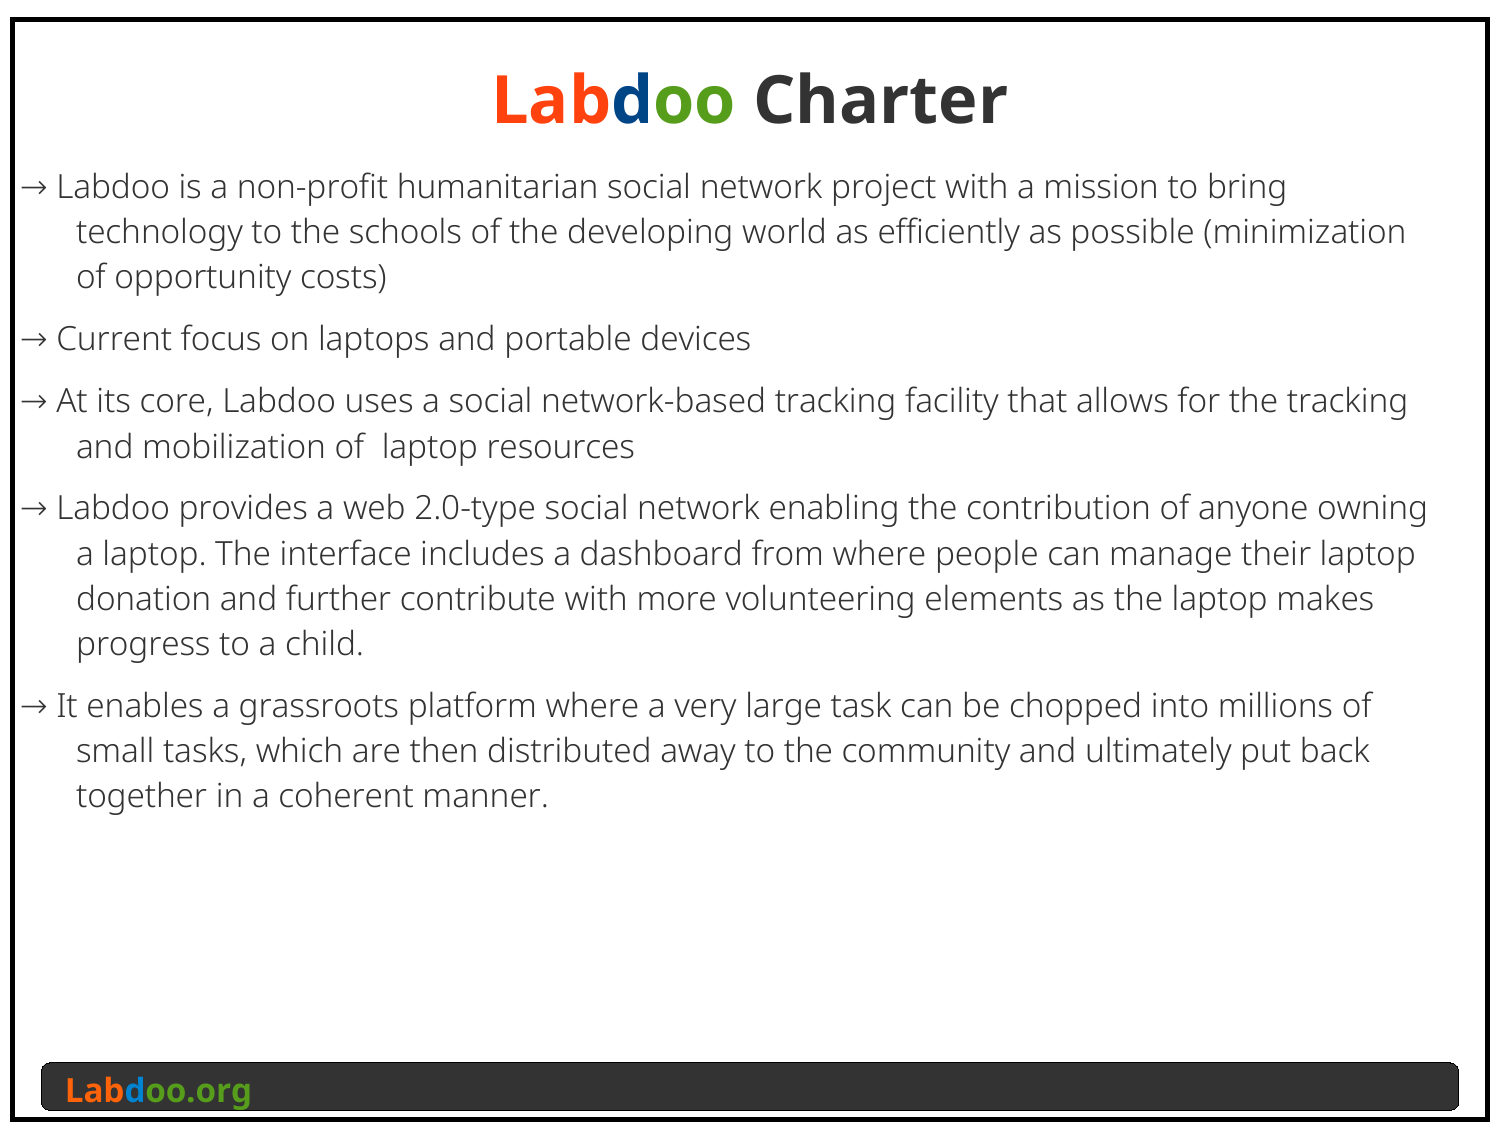

# Labdoo Charter
→ Labdoo is a non-profit humanitarian social network project with a mission to bring technology to the schools of the developing world as efficiently as possible (minimization of opportunity costs)
→ Current focus on laptops and portable devices
→ At its core, Labdoo uses a social network-based tracking facility that allows for the tracking and mobilization of laptop resources
→ Labdoo provides a web 2.0-type social network enabling the contribution of anyone owning a laptop. The interface includes a dashboard from where people can manage their laptop donation and further contribute with more volunteering elements as the laptop makes progress to a child.
→ It enables a grassroots platform where a very large task can be chopped into millions of small tasks, which are then distributed away to the community and ultimately put back together in a coherent manner.